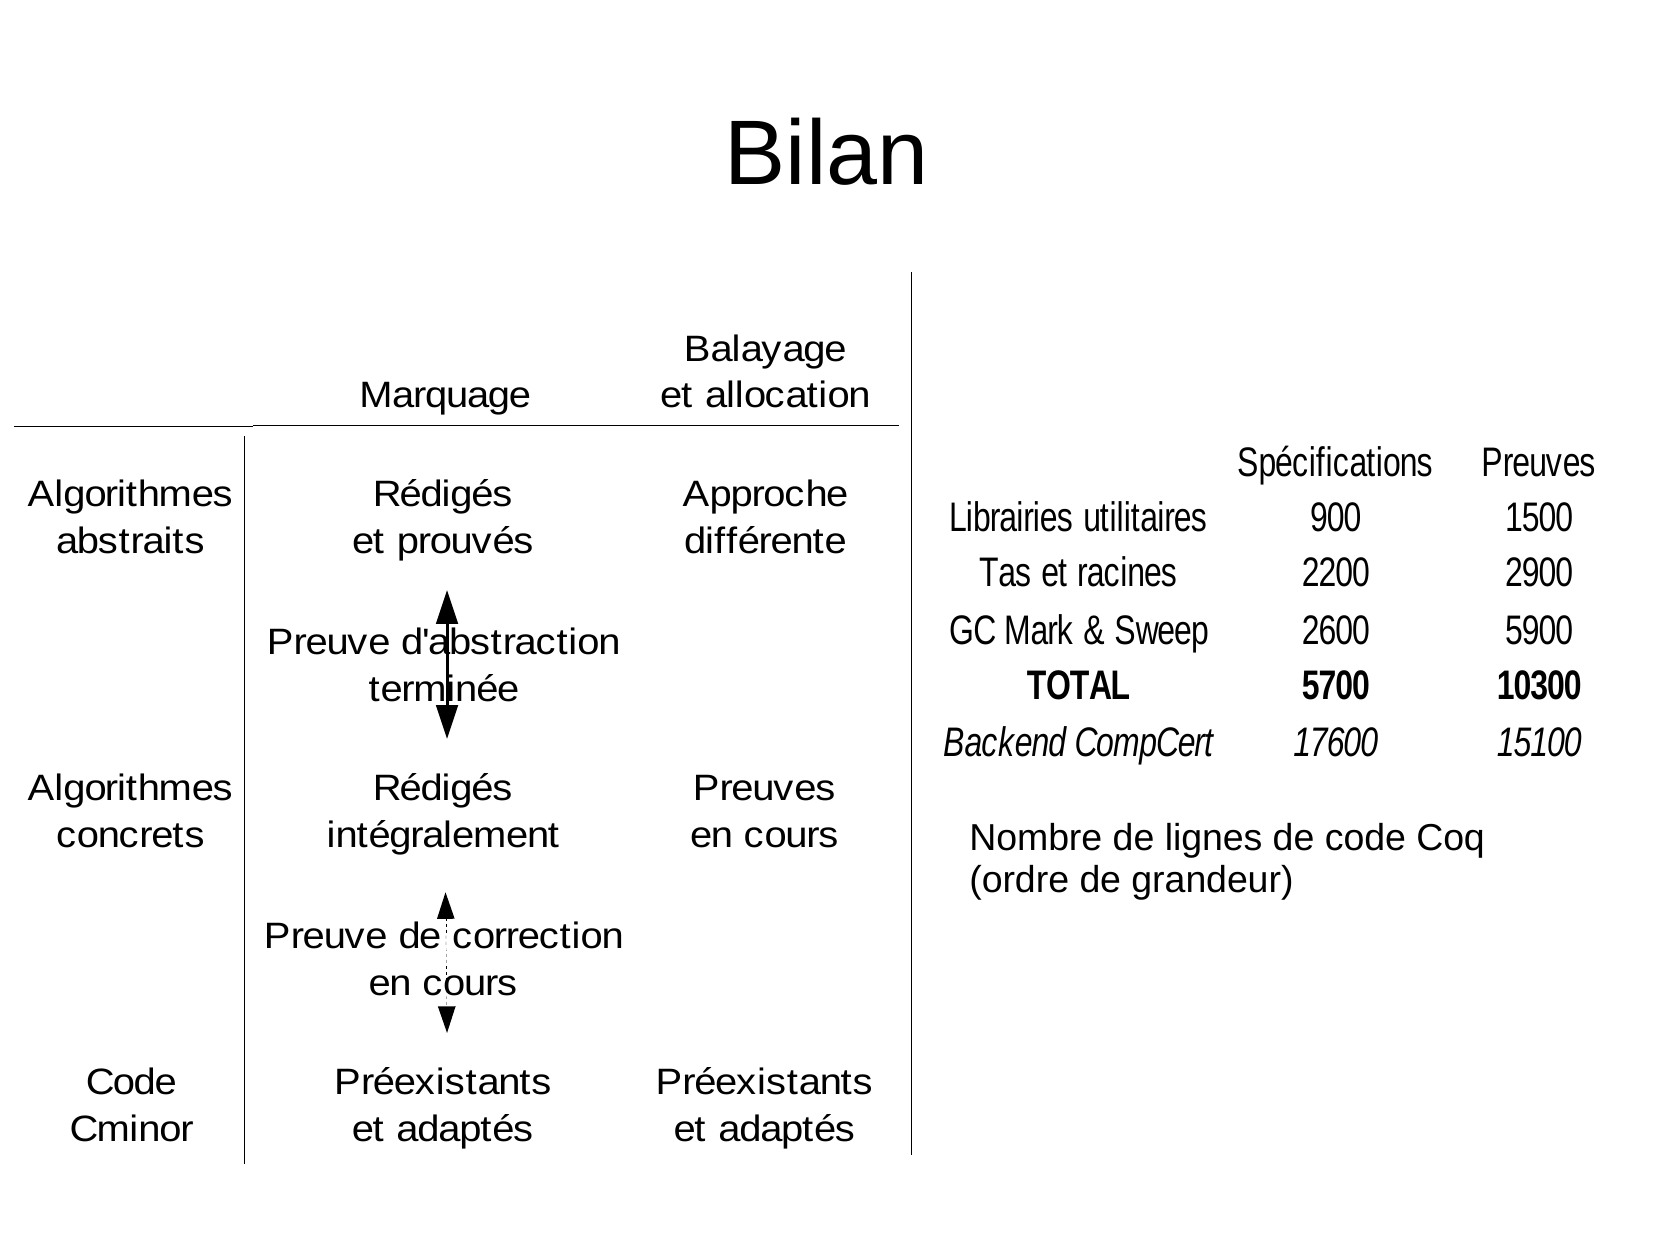

# Bilan
Nombre de lignes de code Coq
(ordre de grandeur)